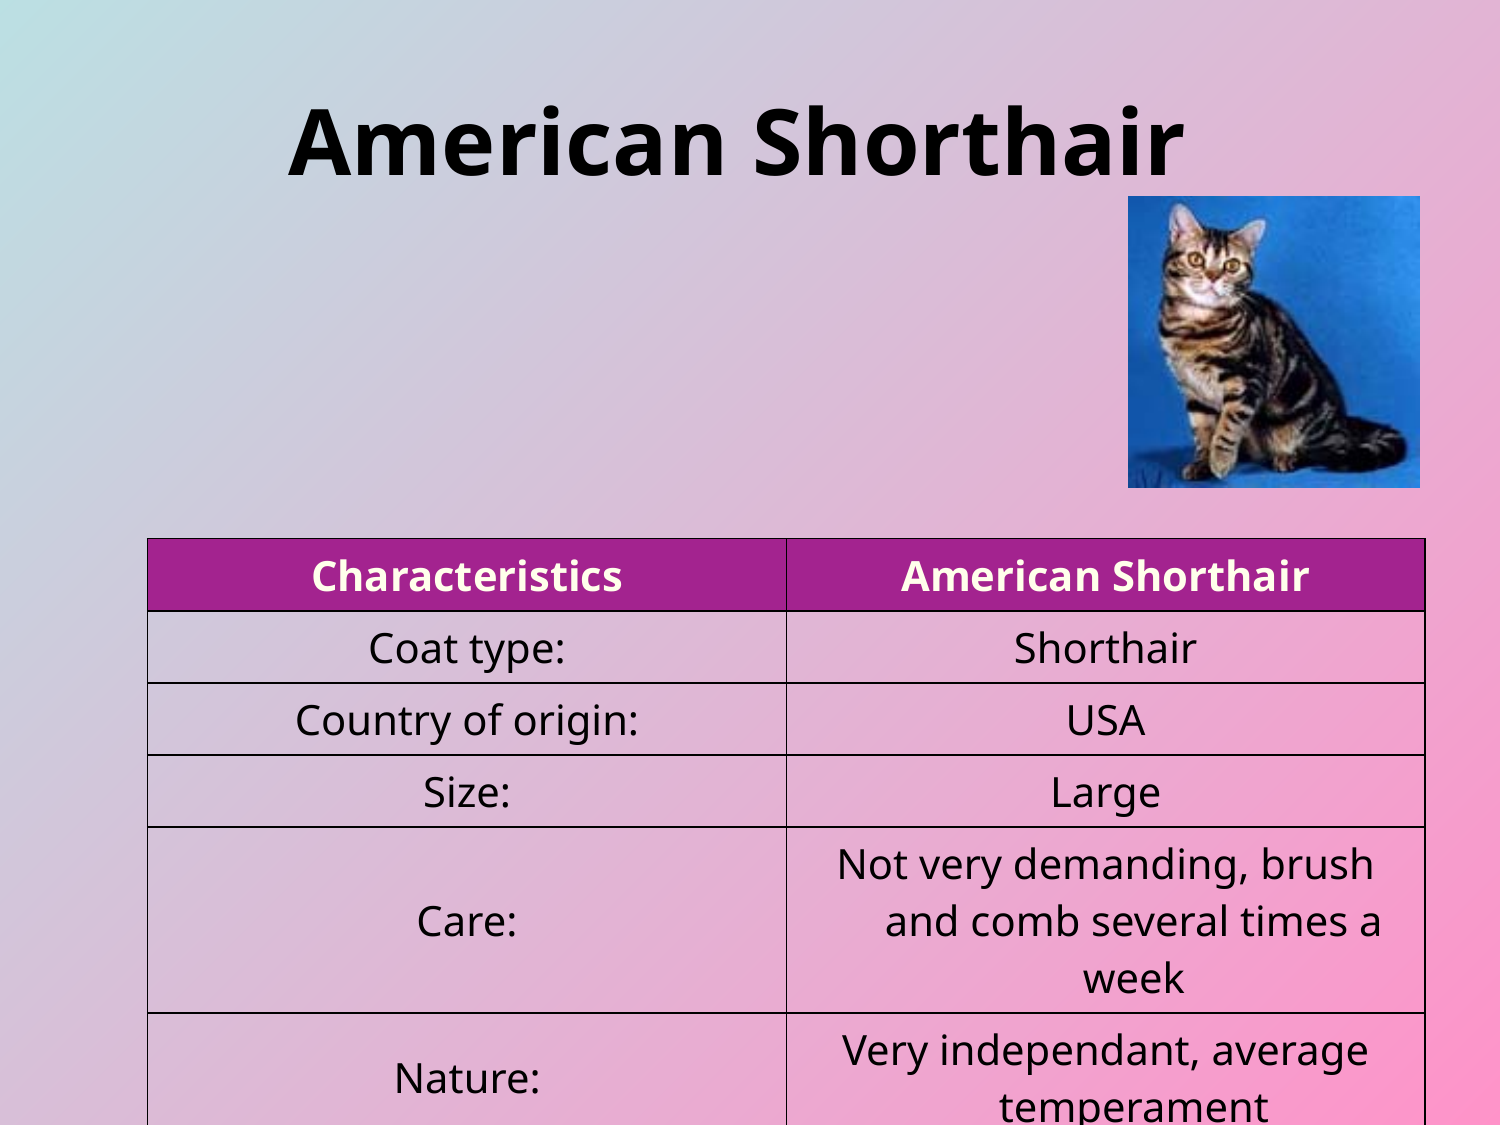

# American Shorthair
| Characteristics | American Shorthair |
| --- | --- |
| Coat type: | Shorthair |
| Country of origin: | USA |
| Size: | Large |
| Care: | Not very demanding, brush and comb several times a week |
| Nature: | Very independant, average temperament |